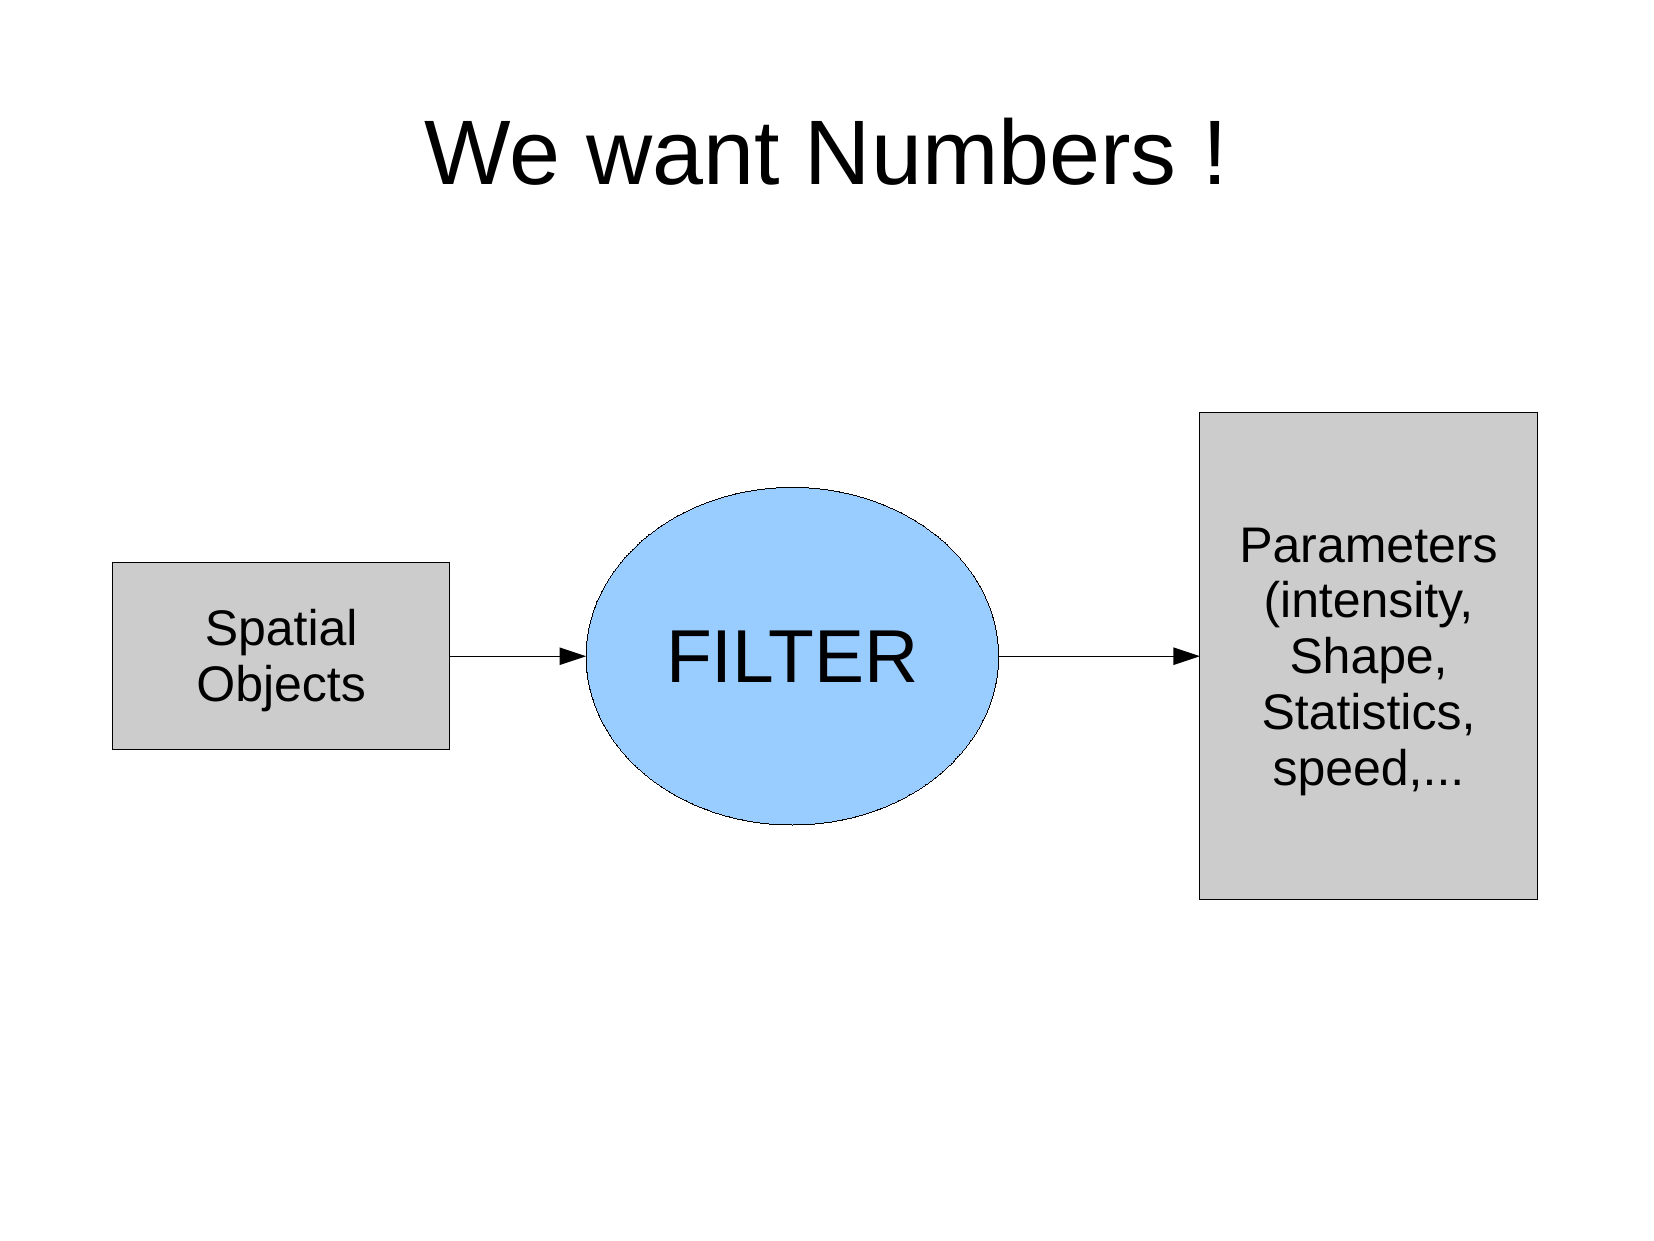

# We want Numbers !
Parameters
(intensity,
Shape,
Statistics,
speed,...
FILTER
Spatial
Objects